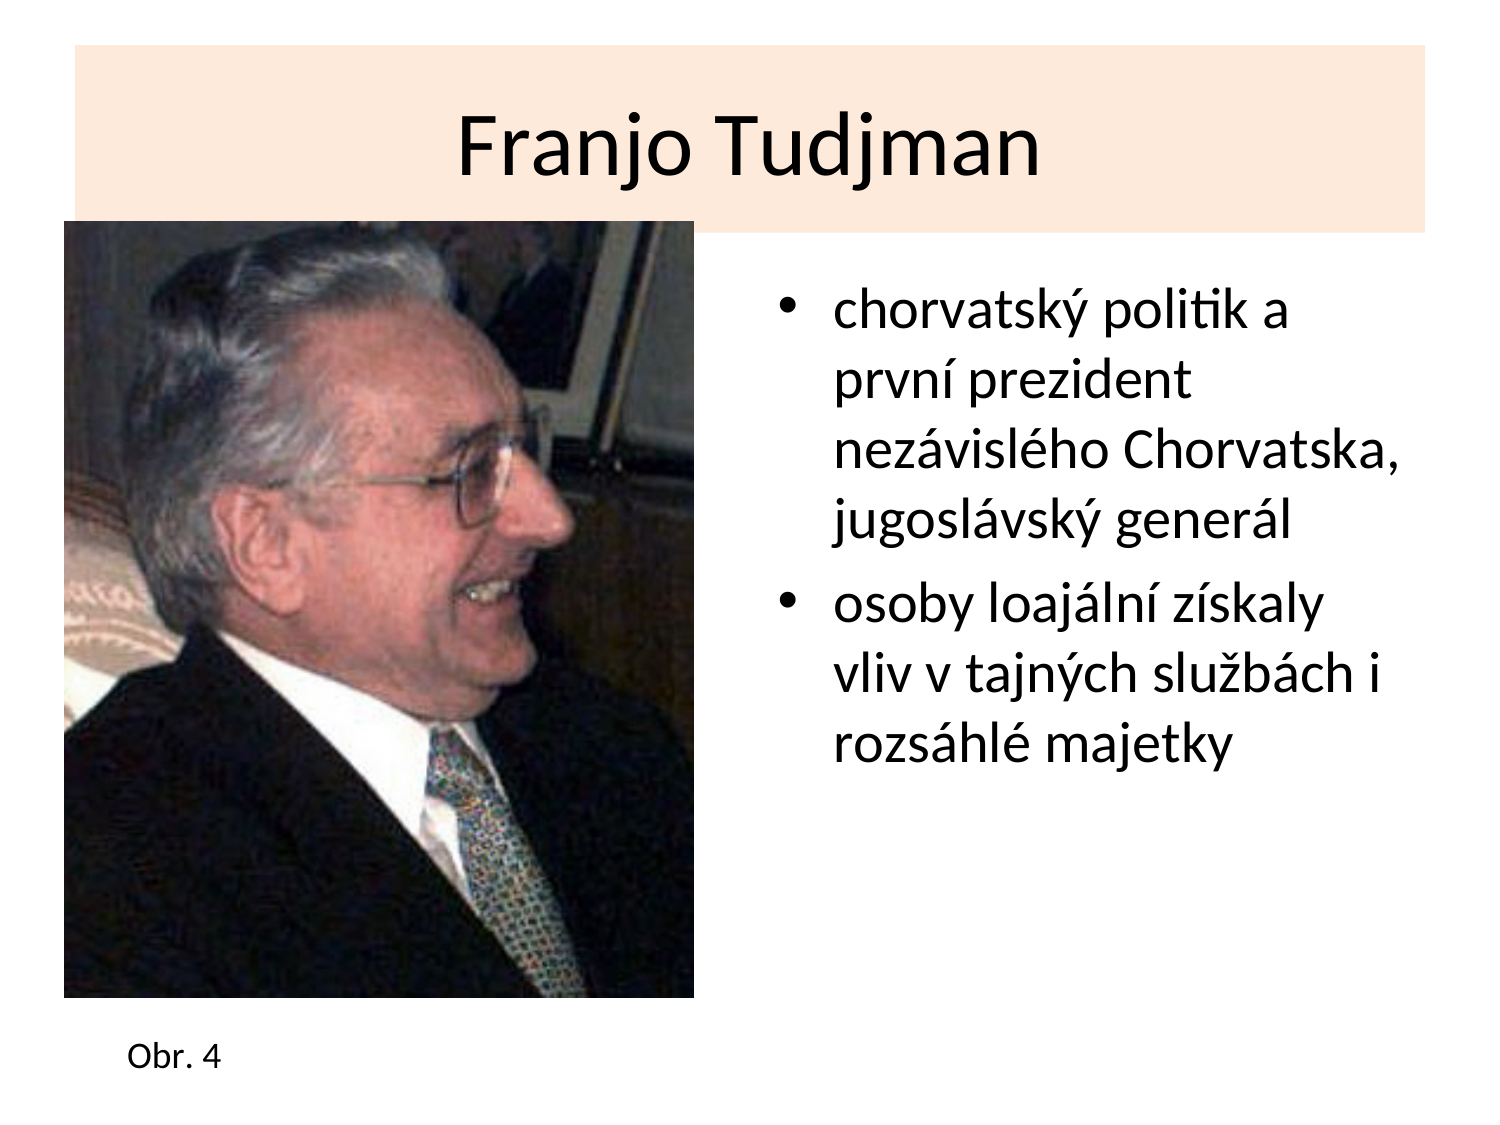

# Franjo Tudjman
chorvatský politik a první prezident nezávislého Chorvatska, jugoslávský generál
osoby loajální získaly vliv v tajných službách i rozsáhlé majetky
Obr. 4